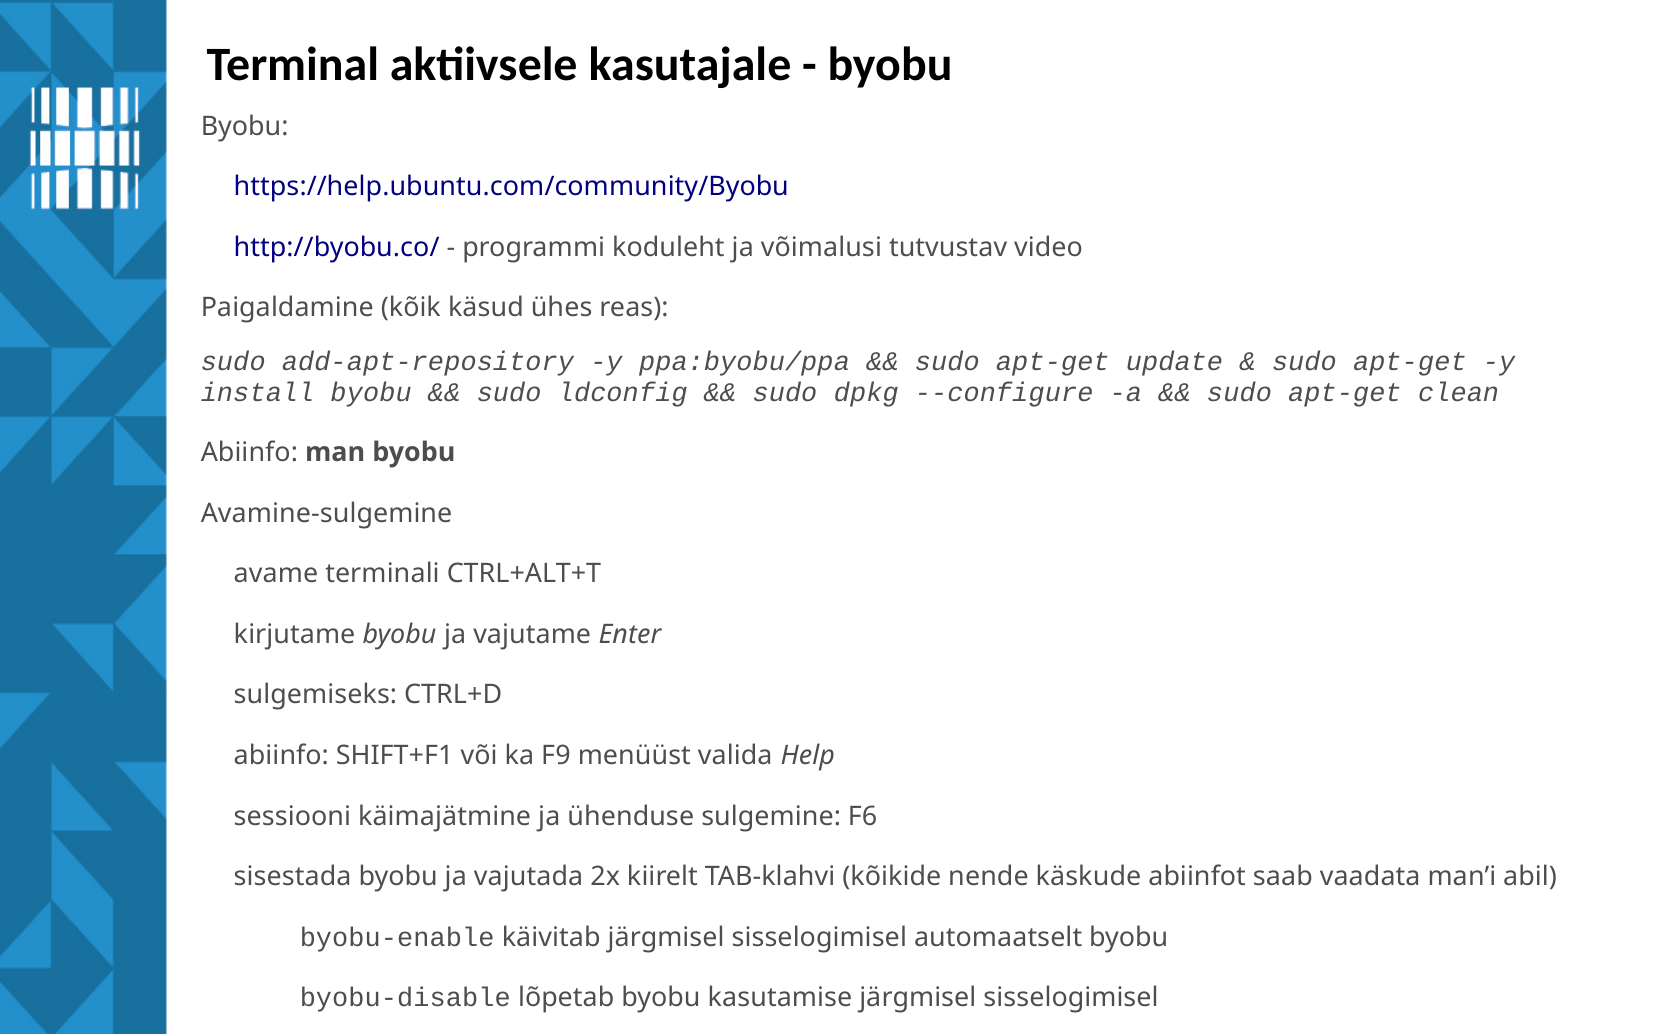

# Terminal aktiivsele kasutajale - byobu
Byobu:
https://help.ubuntu.com/community/Byobu
http://byobu.co/ - programmi koduleht ja võimalusi tutvustav video
Paigaldamine (kõik käsud ühes reas):
sudo add-apt-repository -y ppa:byobu/ppa && sudo apt-get update & sudo apt-get -y install byobu && sudo ldconfig && sudo dpkg --configure -a && sudo apt-get clean
Abiinfo: man byobu
Avamine-sulgemine
avame terminali CTRL+ALT+T
kirjutame byobu ja vajutame Enter
sulgemiseks: CTRL+D
abiinfo: SHIFT+F1 või ka F9 menüüst valida Help
sessiooni käimajätmine ja ühenduse sulgemine: F6
sisestada byobu ja vajutada 2x kiirelt TAB-klahvi (kõikide nende käskude abiinfot saab vaadata man’i abil)
byobu-enable käivitab järgmisel sisselogimisel automaatselt byobu
byobu-disable lõpetab byobu kasutamise järgmisel sisselogimisel